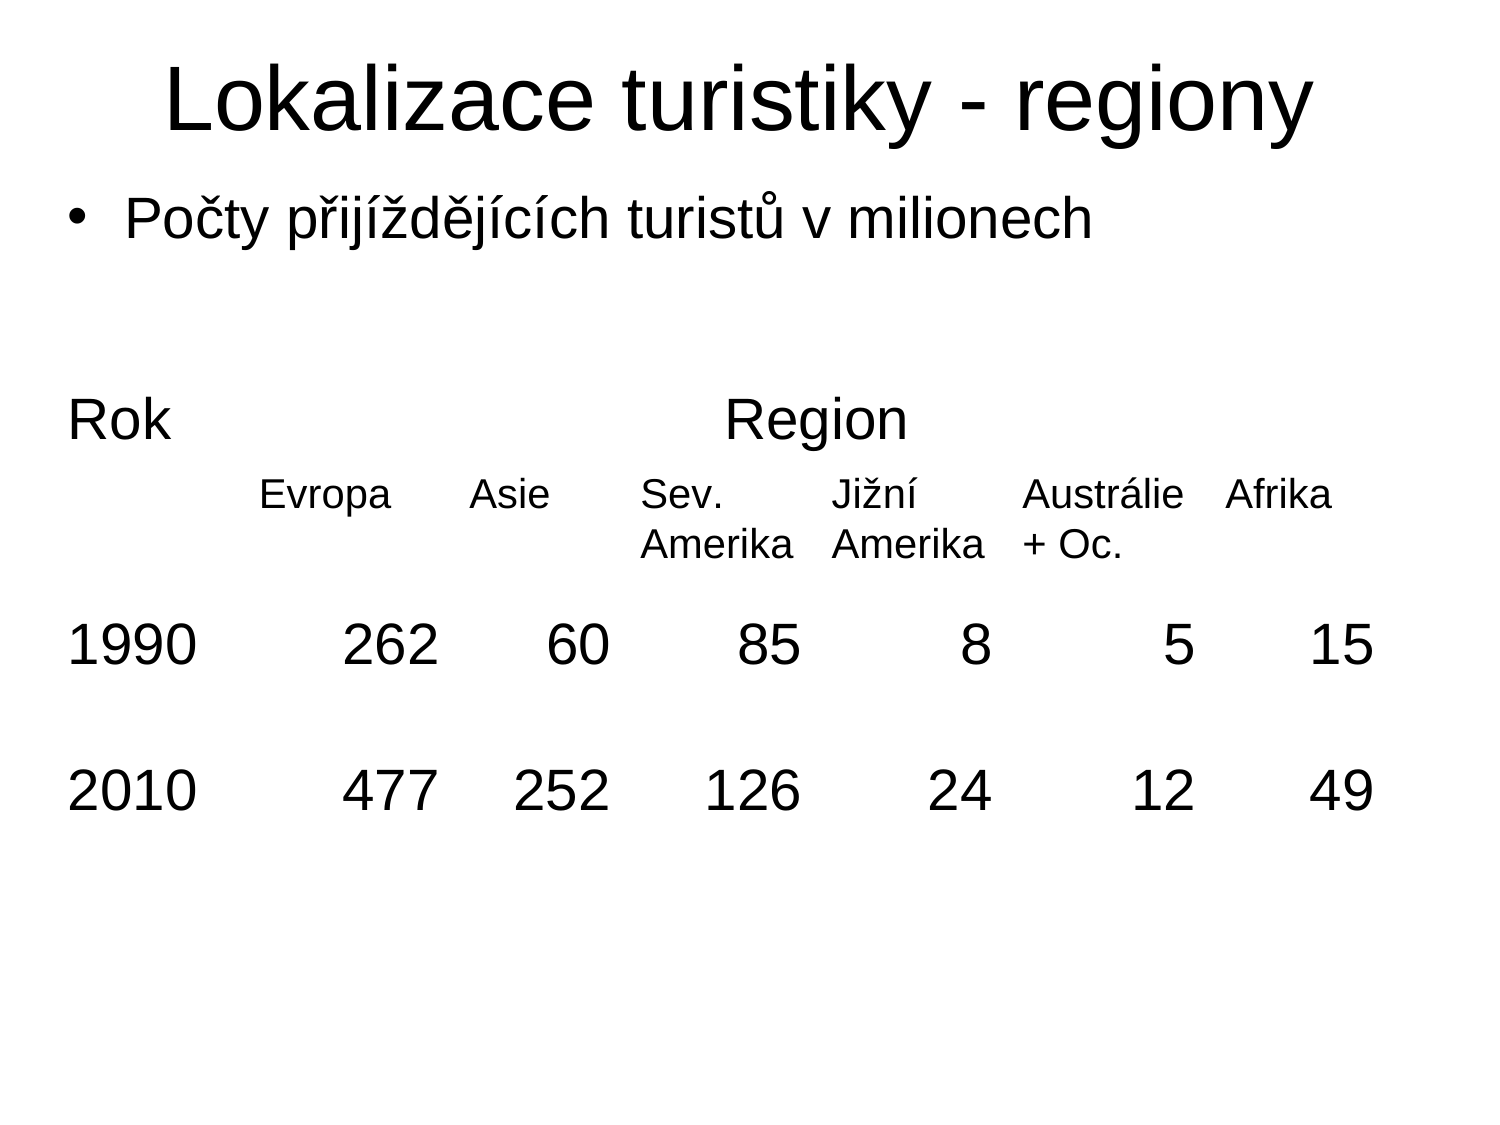

# Lokalizace turistiky - regiony
Počty přijíždějících turistů v milionech
| Rok | Region | | | | | |
| --- | --- | --- | --- | --- | --- | --- |
| | Evropa | Asie | Sev. Amerika | Jižní Amerika | Austrálie + Oc. | Afrika |
| 1990 | 262 | 60 | 85 | 8 | 5 | 15 |
| 2010 | 477 | 252 | 126 | 24 | 12 | 49 |